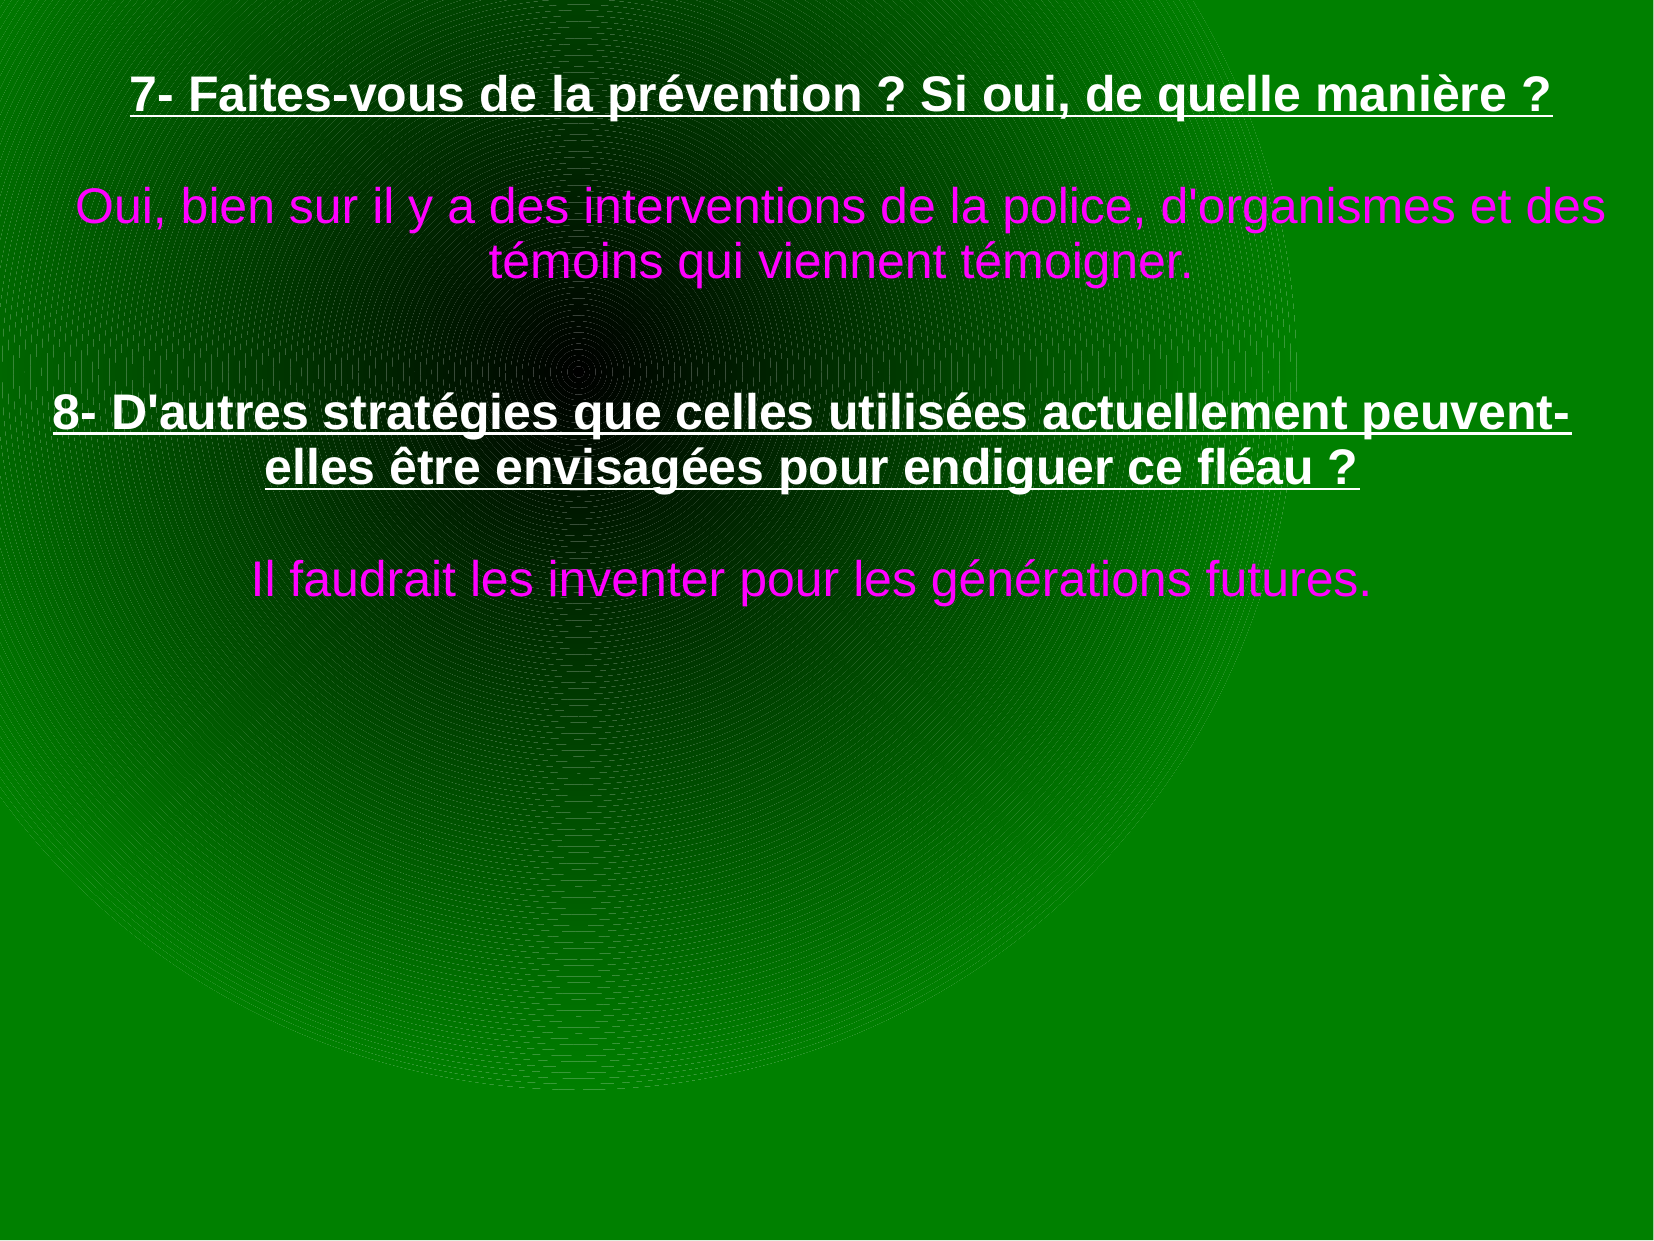

7- Faites-vous de la prévention ? Si oui, de quelle manière ?
Oui, bien sur il y a des interventions de la police, d'organismes et des témoins qui viennent témoigner.
8- D'autres stratégies que celles utilisées actuellement peuvent-elles être envisagées pour endiguer ce fléau ?
Il faudrait les inventer pour les générations futures.